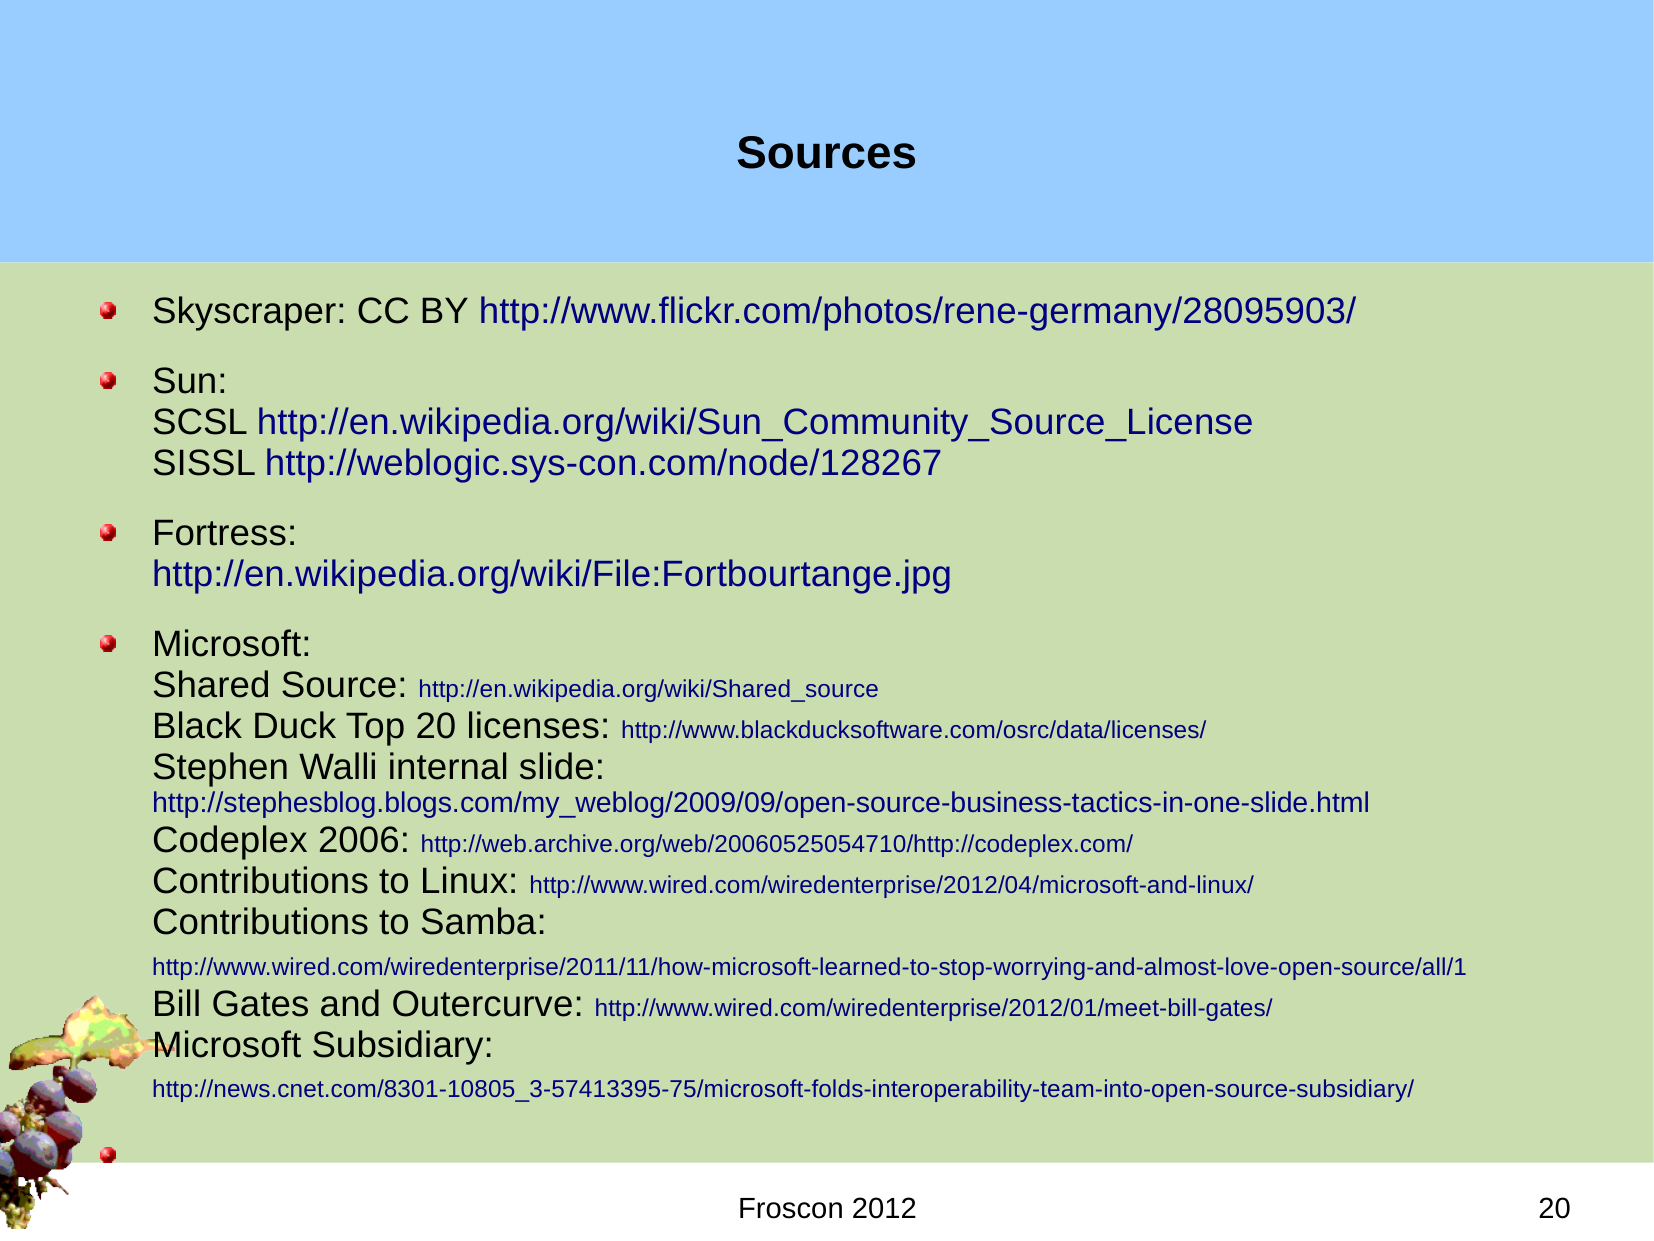

# Sources
Skyscraper: CC BY http://www.flickr.com/photos/rene-germany/28095903/
Sun:
SCSL http://en.wikipedia.org/wiki/Sun_Community_Source_License
SISSL http://weblogic.sys-con.com/node/128267
Fortress:
http://en.wikipedia.org/wiki/File:Fortbourtange.jpg
Microsoft:
Shared Source: http://en.wikipedia.org/wiki/Shared_source
Black Duck Top 20 licenses: http://www.blackducksoftware.com/osrc/data/licenses/
Stephen Walli internal slide: http://stephesblog.blogs.com/my_weblog/2009/09/open-source-business-tactics-in-one-slide.html
Codeplex 2006: http://web.archive.org/web/20060525054710/http://codeplex.com/
Contributions to Linux: http://www.wired.com/wiredenterprise/2012/04/microsoft-and-linux/
Contributions to Samba: http://www.wired.com/wiredenterprise/2011/11/how-microsoft-learned-to-stop-worrying-and-almost-love-open-source/all/1
Bill Gates and Outercurve: http://www.wired.com/wiredenterprise/2012/01/meet-bill-gates/
Microsoft Subsidiary: http://news.cnet.com/8301-10805_3-57413395-75/microsoft-folds-interoperability-team-into-open-source-subsidiary/
Froscon 2012
20